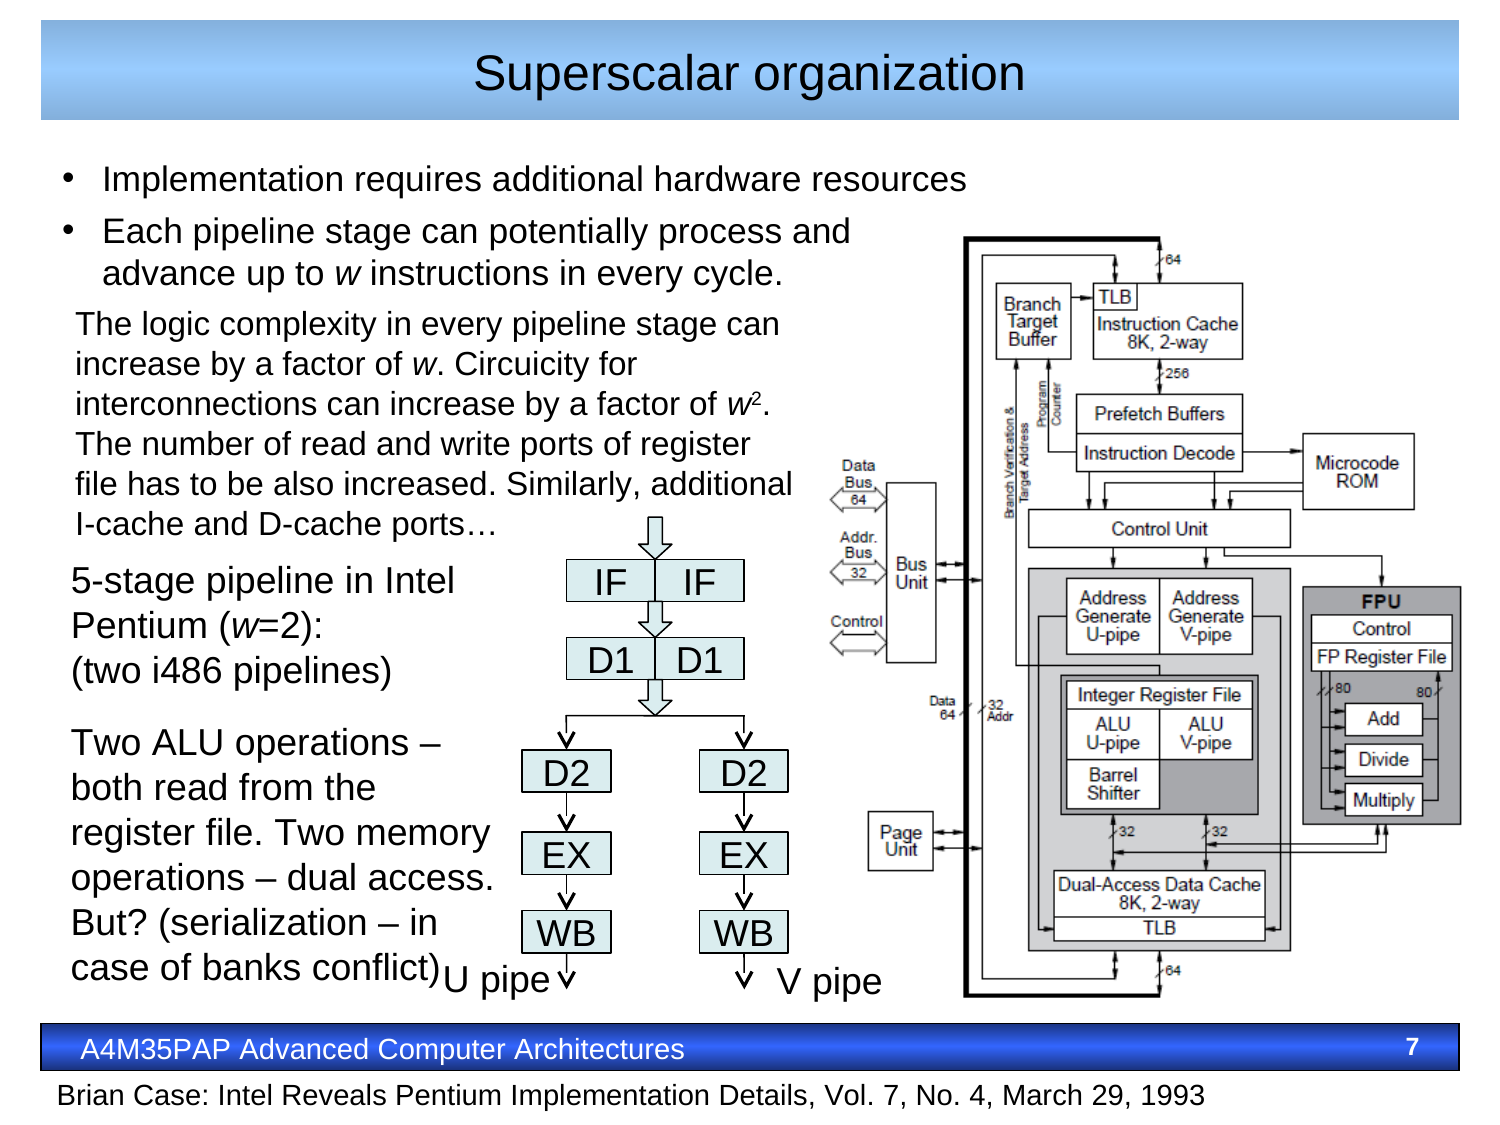

# Superscalar organization
Implementation requires additional hardware resources
Each pipeline stage can potentially process and advance up to w instructions in every cycle.
The logic complexity in every pipeline stage can increase by a factor of w. Circuicity for interconnections can increase by a factor of w2. The number of read and write ports of register file has to be also increased. Similarly, additional I-cache and D-cache ports…
5-stage pipeline in Intel Pentium (w=2):
(two i486 pipelines)
IF
IF
D1
D1
D2
D2
Two ALU operations – both read from the register file. Two memory operations – dual access. But? (serialization – in case of banks conflict)
EX
EX
WB
WB
U pipe
V pipe
7
Brian Case: Intel Reveals Pentium Implementation Details, Vol. 7, No. 4, March 29, 1993